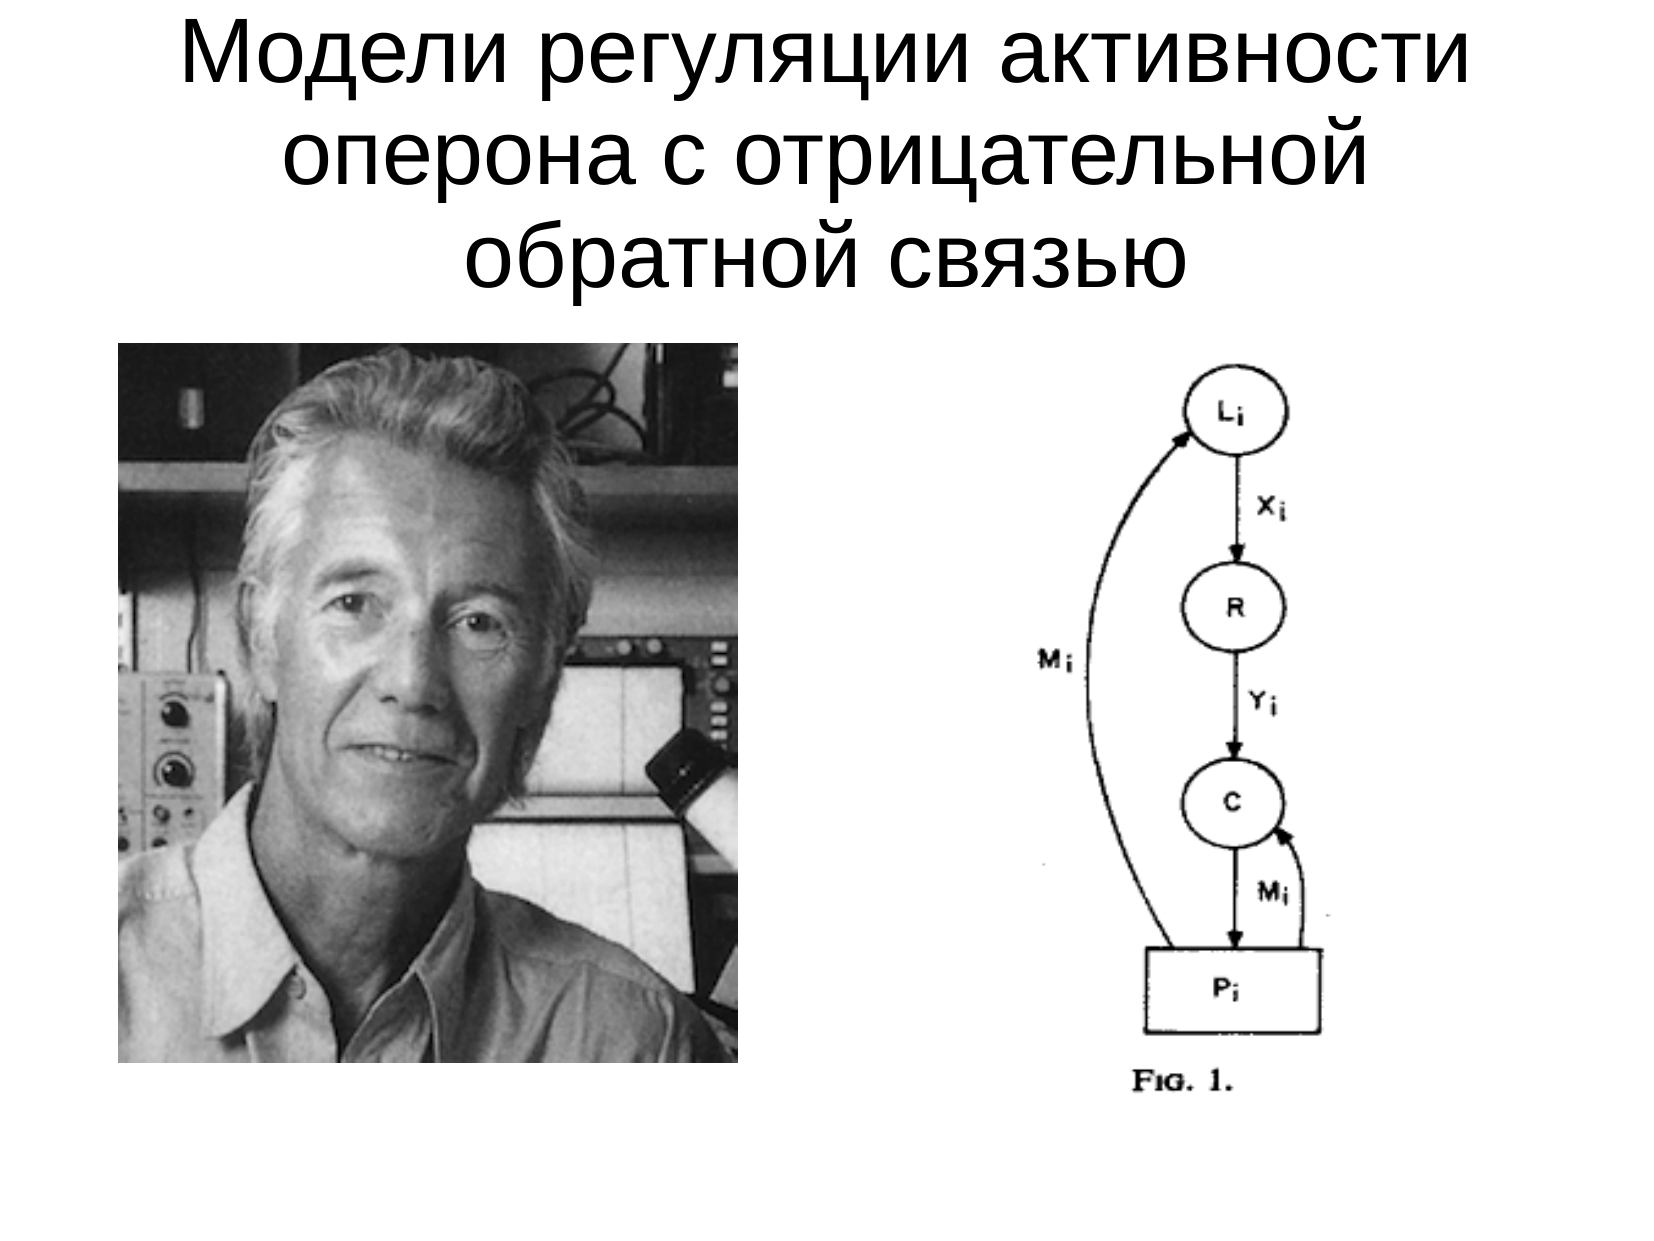

# Модели регуляции активности оперона с отрицательной обратной связью